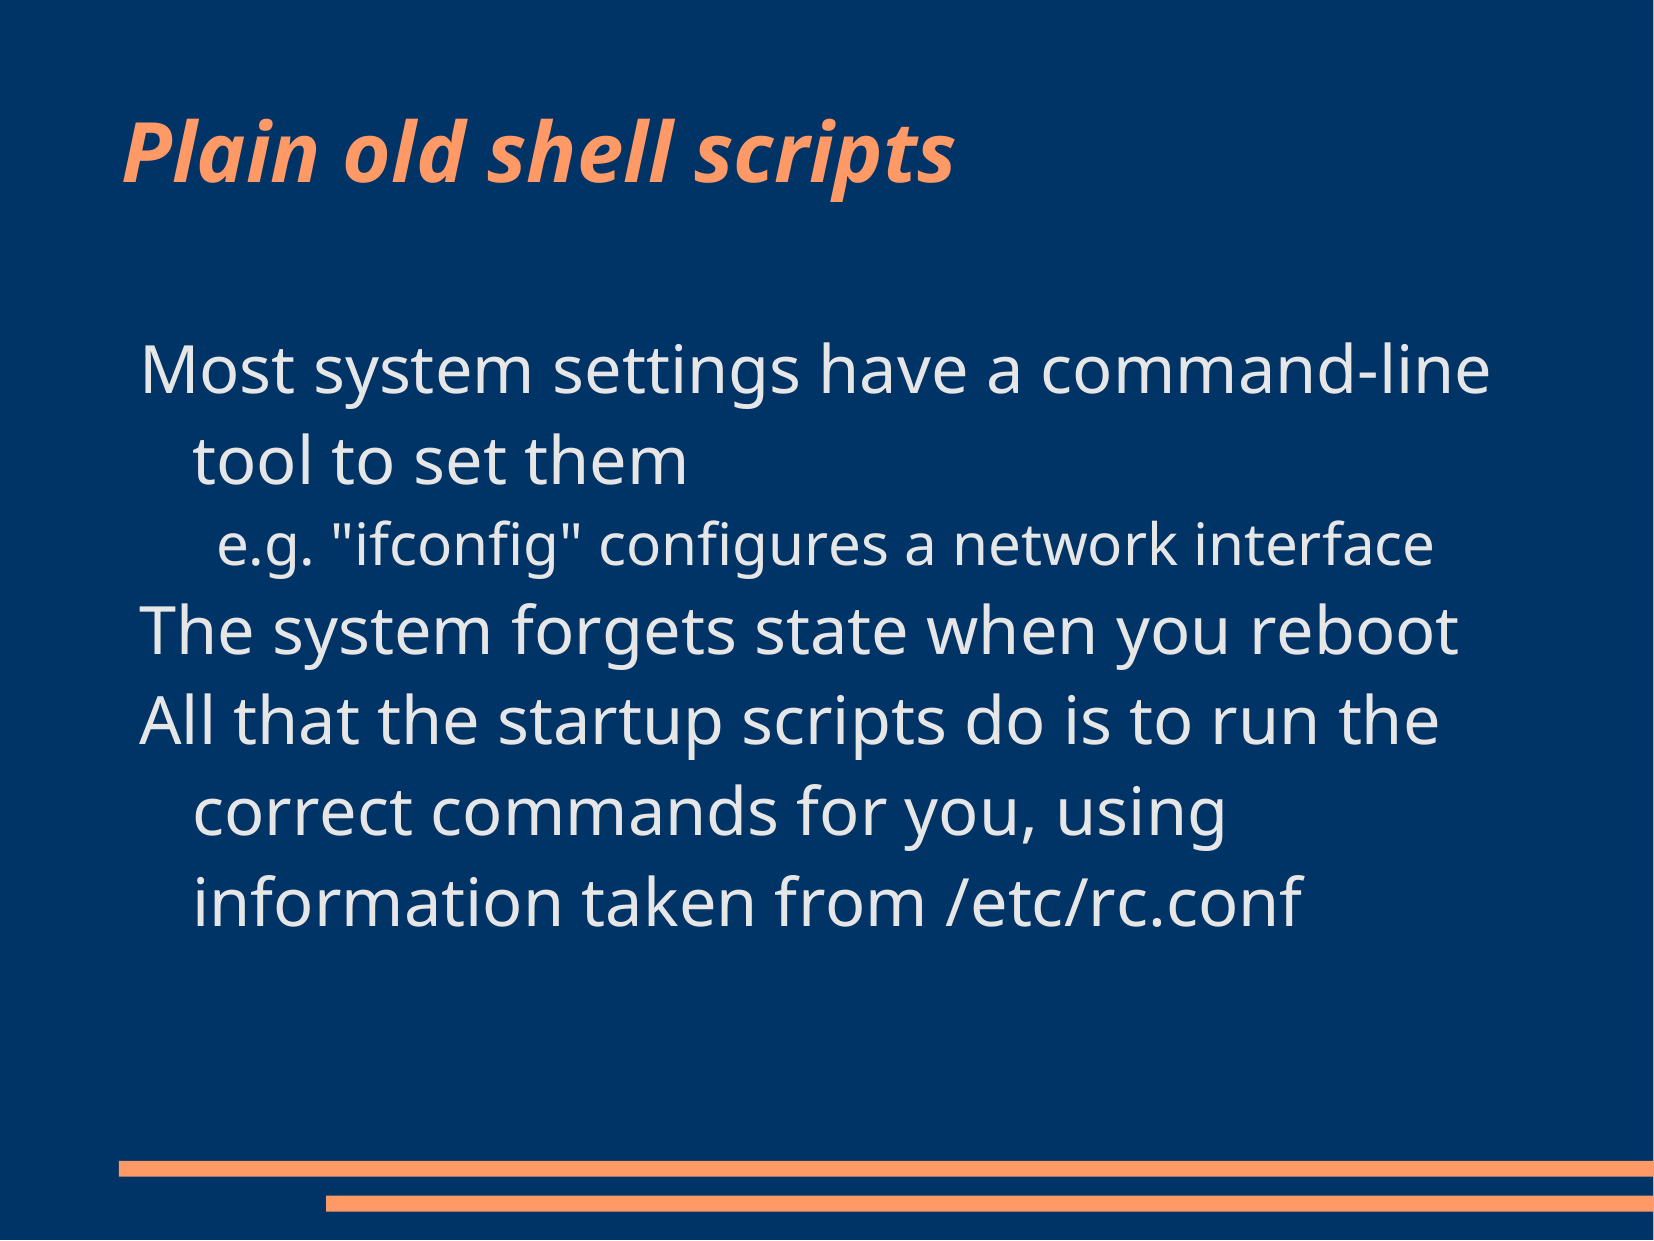

# Plain old shell scripts
Most system settings have a command-line tool to set them
e.g. "ifconfig" configures a network interface
The system forgets state when you reboot
All that the startup scripts do is to run the correct commands for you, using information taken from /etc/rc.conf